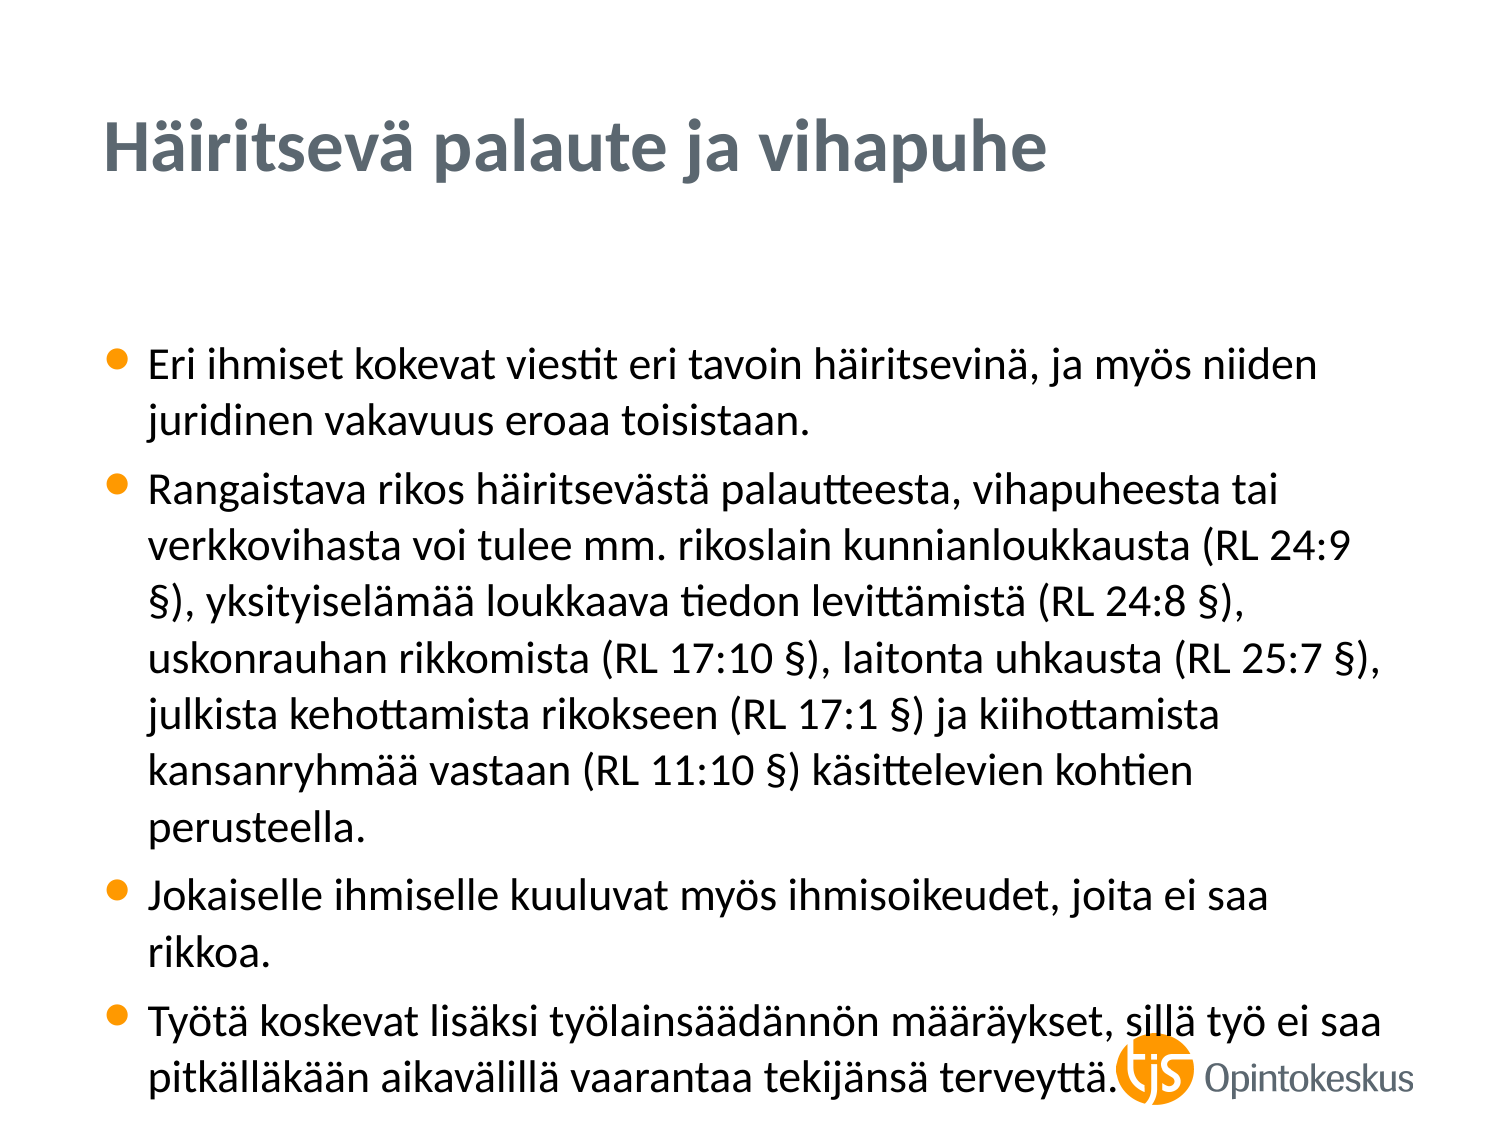

Häiritsevä palaute ja vihapuhe
# Eri ihmiset kokevat viestit eri tavoin häiritsevinä, ja myös niiden juridinen vakavuus eroaa toisistaan.
Rangaistava rikos häiritsevästä palautteesta, vihapuheesta tai verkkovihasta voi tulee mm. rikoslain kunnianloukkausta (RL 24:9 §), yksityiselämää loukkaava tiedon levittämistä (RL 24:8 §), uskonrauhan rikkomista (RL 17:10 §), laitonta uhkausta (RL 25:7 §), julkista kehottamista rikokseen (RL 17:1 §) ja kiihottamista kansanryhmää vastaan (RL 11:10 §) käsittelevien kohtien perusteella.
Jokaiselle ihmiselle kuuluvat myös ihmisoikeudet, joita ei saa rikkoa.
Työtä koskevat lisäksi työlainsäädännön määräykset, sillä työ ei saa pitkälläkään aikavälillä vaarantaa tekijänsä terveyttä.